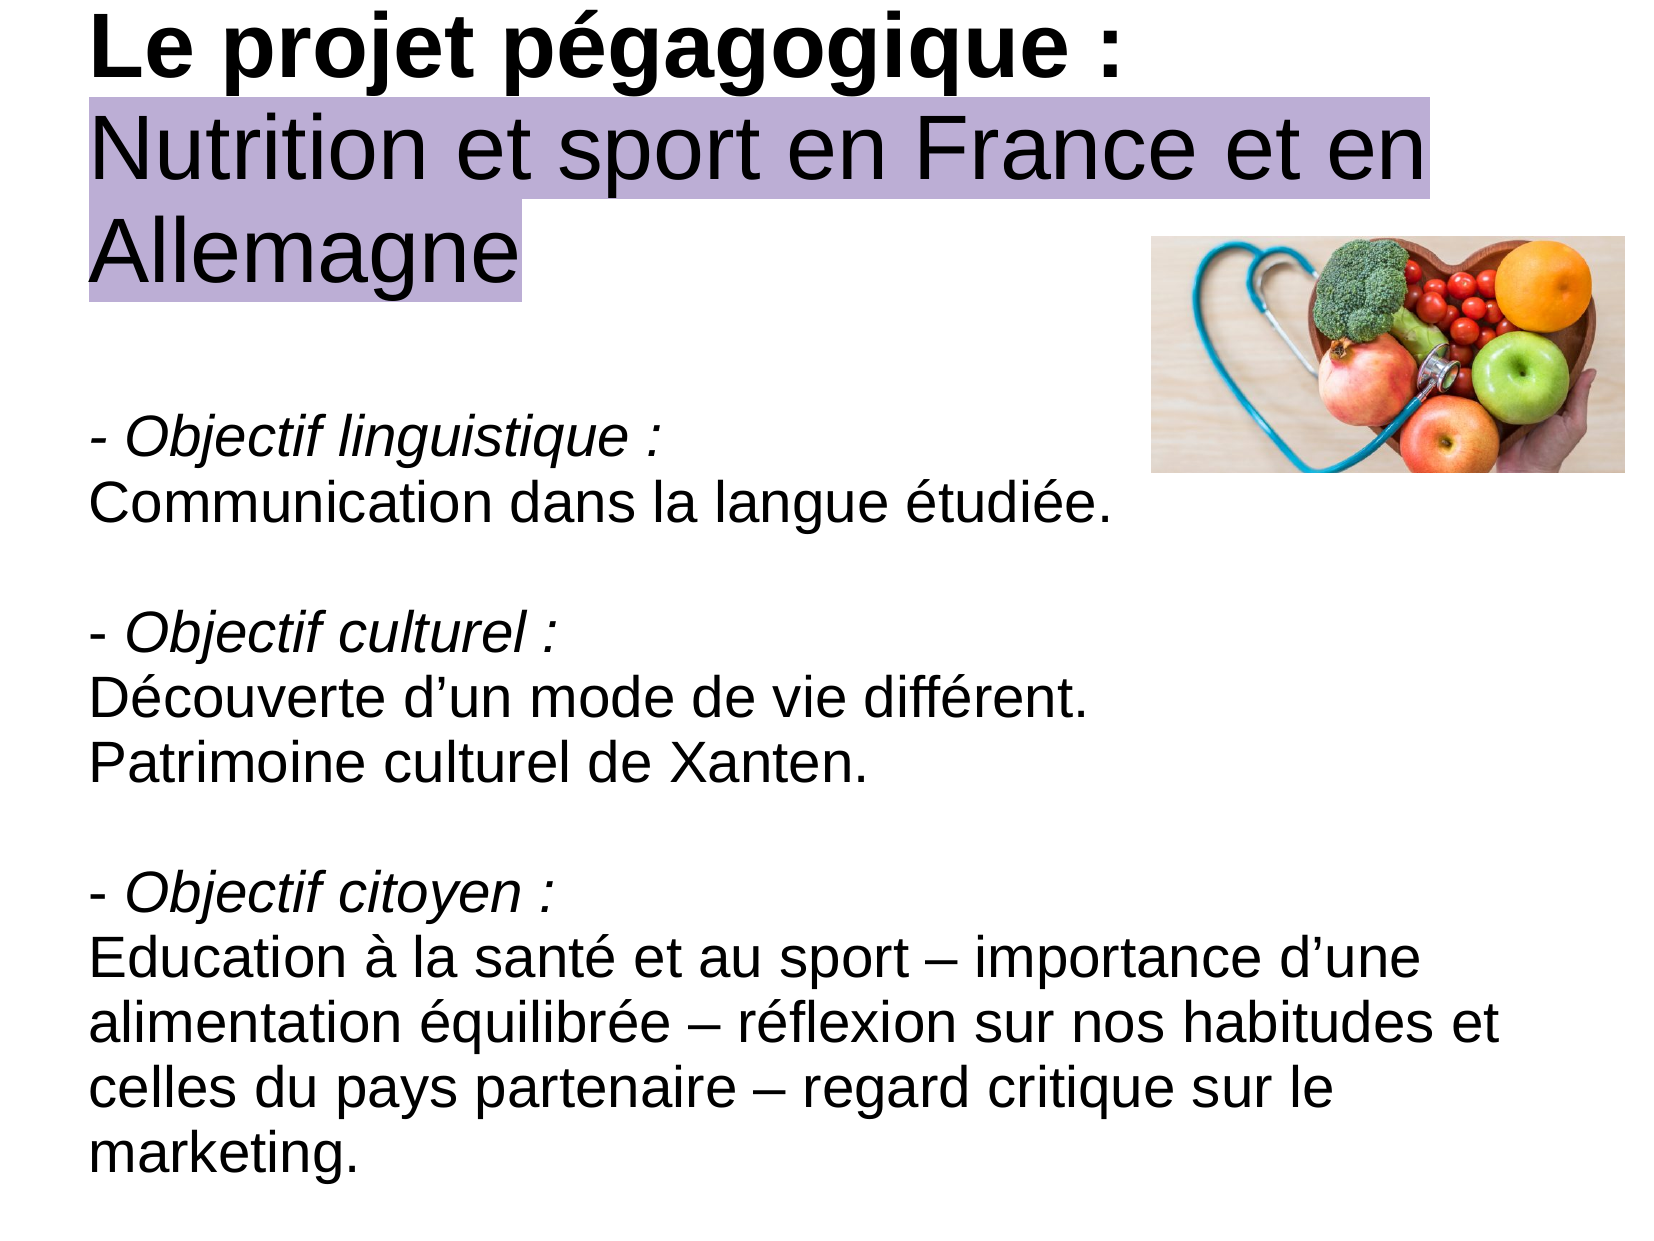

# Le projet pégagogique : Nutrition et sport en France et en Allemagne - Objectif linguistique : Communication dans la langue étudiée. - Objectif culturel : Découverte d’un mode de vie différent. Patrimoine culturel de Xanten. - Objectif citoyen : Education à la santé et au sport – importance d’une alimentation équilibrée – réflexion sur nos habitudes et celles du pays partenaire – regard critique sur le marketing.